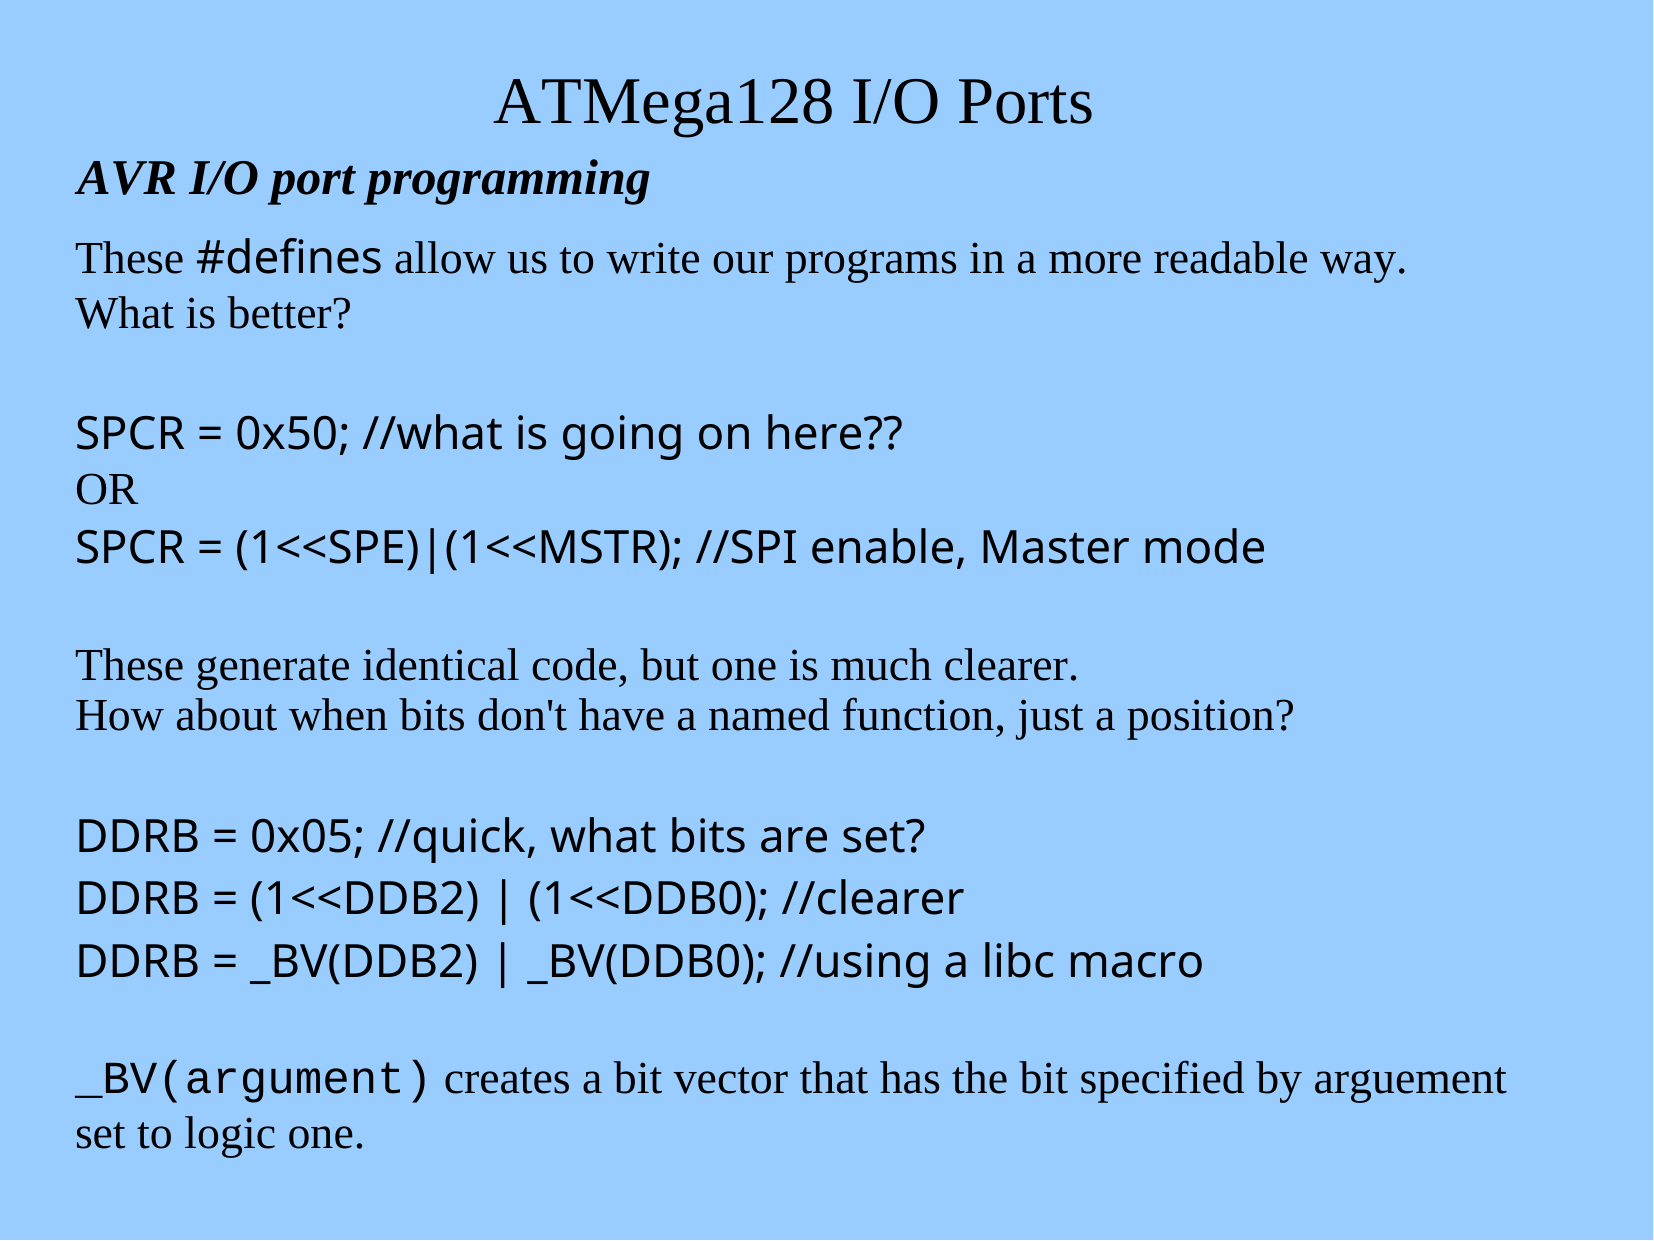

ATMega128 I/O Ports
AVR I/O port programming
These #defines allow us to write our programs in a more readable way.
What is better?
SPCR = 0x50; //what is going on here??
OR
SPCR = (1<<SPE)|(1<<MSTR); //SPI enable, Master mode
These generate identical code, but one is much clearer.
How about when bits don't have a named function, just a position?
DDRB = 0x05; //quick, what bits are set?
DDRB = (1<<DDB2) | (1<<DDB0); //clearer
DDRB = _BV(DDB2) | _BV(DDB0); //using a libc macro
_BV(argument) creates a bit vector that has the bit specified by arguement set to logic one.